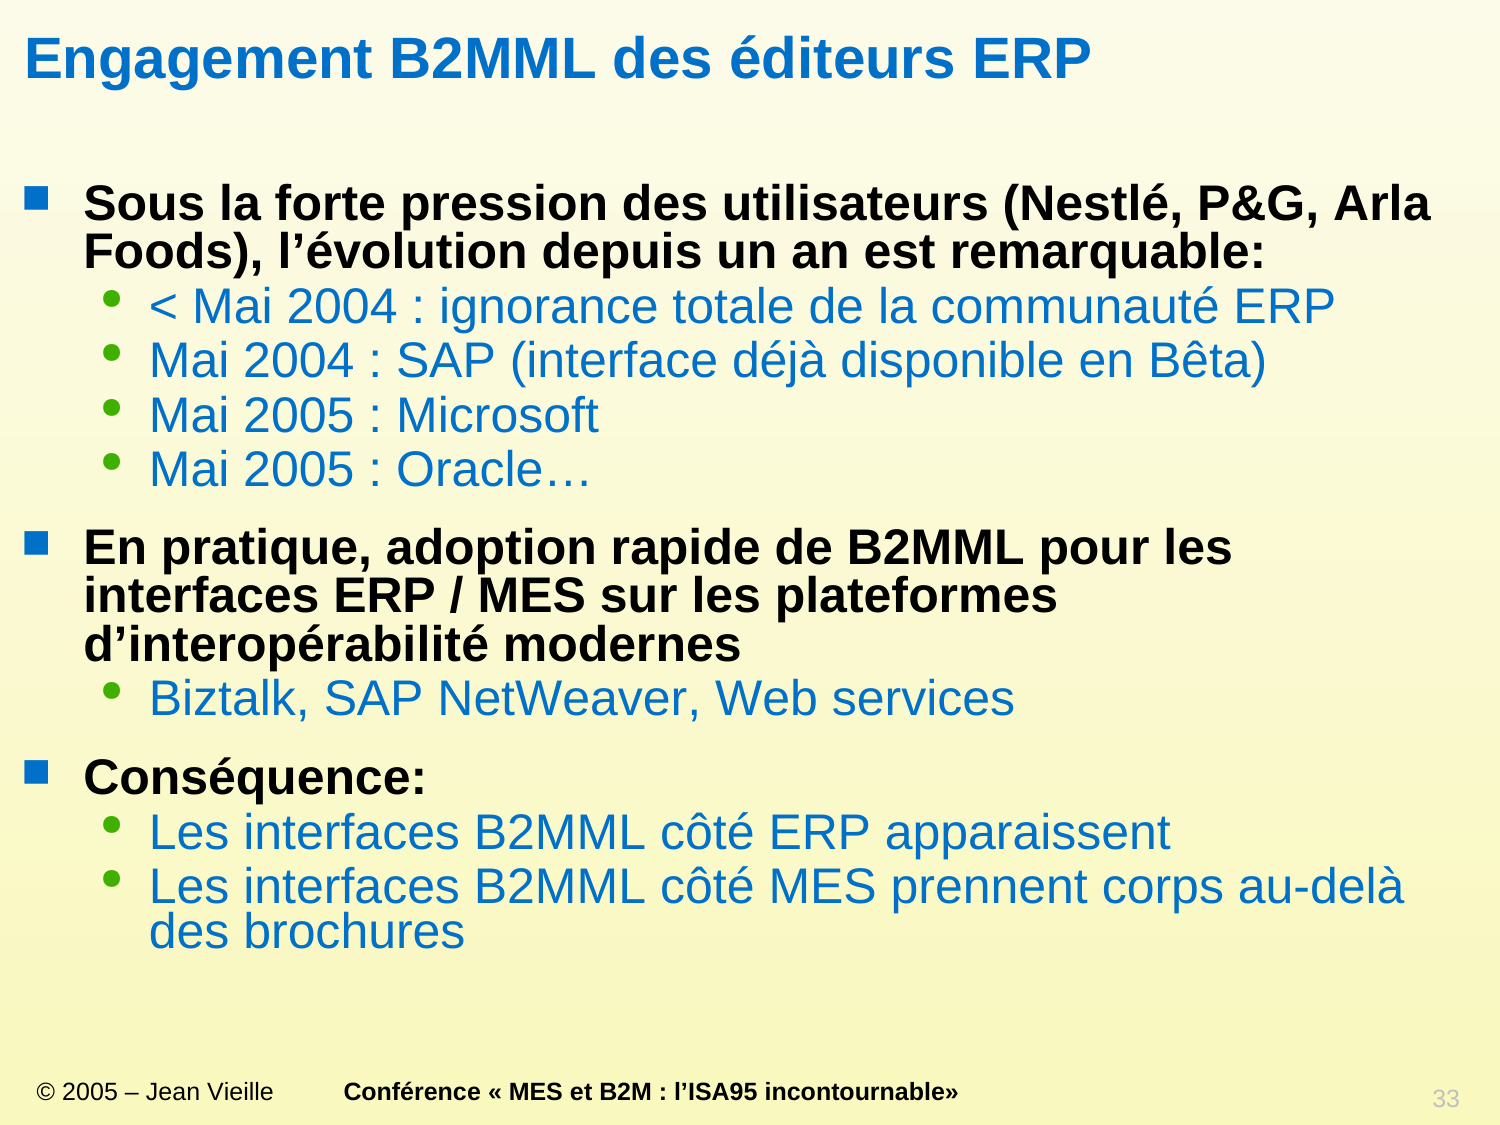

# Engagement B2MML des éditeurs ERP
Sous la forte pression des utilisateurs (Nestlé, P&G, Arla Foods), l’évolution depuis un an est remarquable:
< Mai 2004 : ignorance totale de la communauté ERP
Mai 2004 : SAP (interface déjà disponible en Bêta)
Mai 2005 : Microsoft
Mai 2005 : Oracle…
En pratique, adoption rapide de B2MML pour les interfaces ERP / MES sur les plateformes d’interopérabilité modernes
Biztalk, SAP NetWeaver, Web services
Conséquence:
Les interfaces B2MML côté ERP apparaissent
Les interfaces B2MML côté MES prennent corps au-delà des brochures